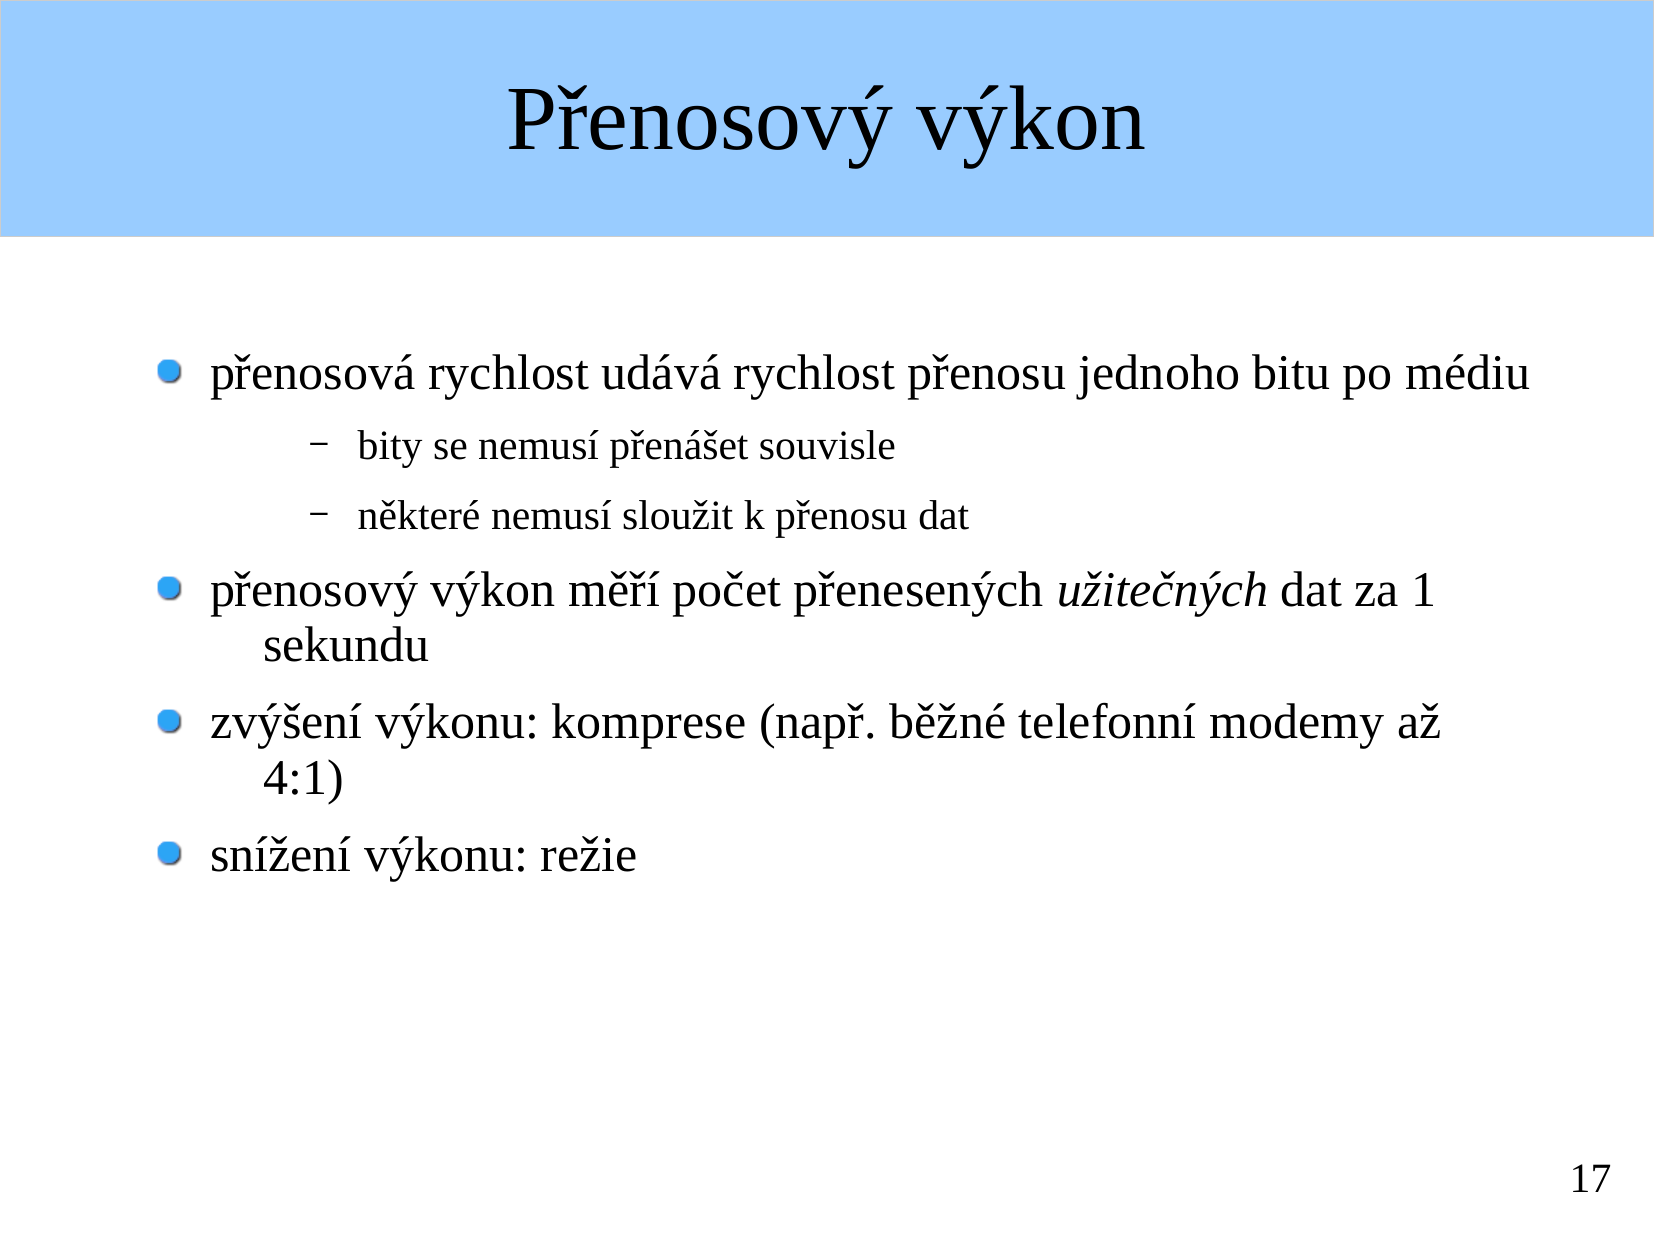

# Přenosový výkon
přenosová rychlost udává rychlost přenosu jednoho bitu po médiu
bity se nemusí přenášet souvisle
některé nemusí sloužit k přenosu dat
přenosový výkon měří počet přenesených užitečných dat za 1 sekundu
zvýšení výkonu: komprese (např. běžné telefonní modemy až 4:1)
snížení výkonu: režie